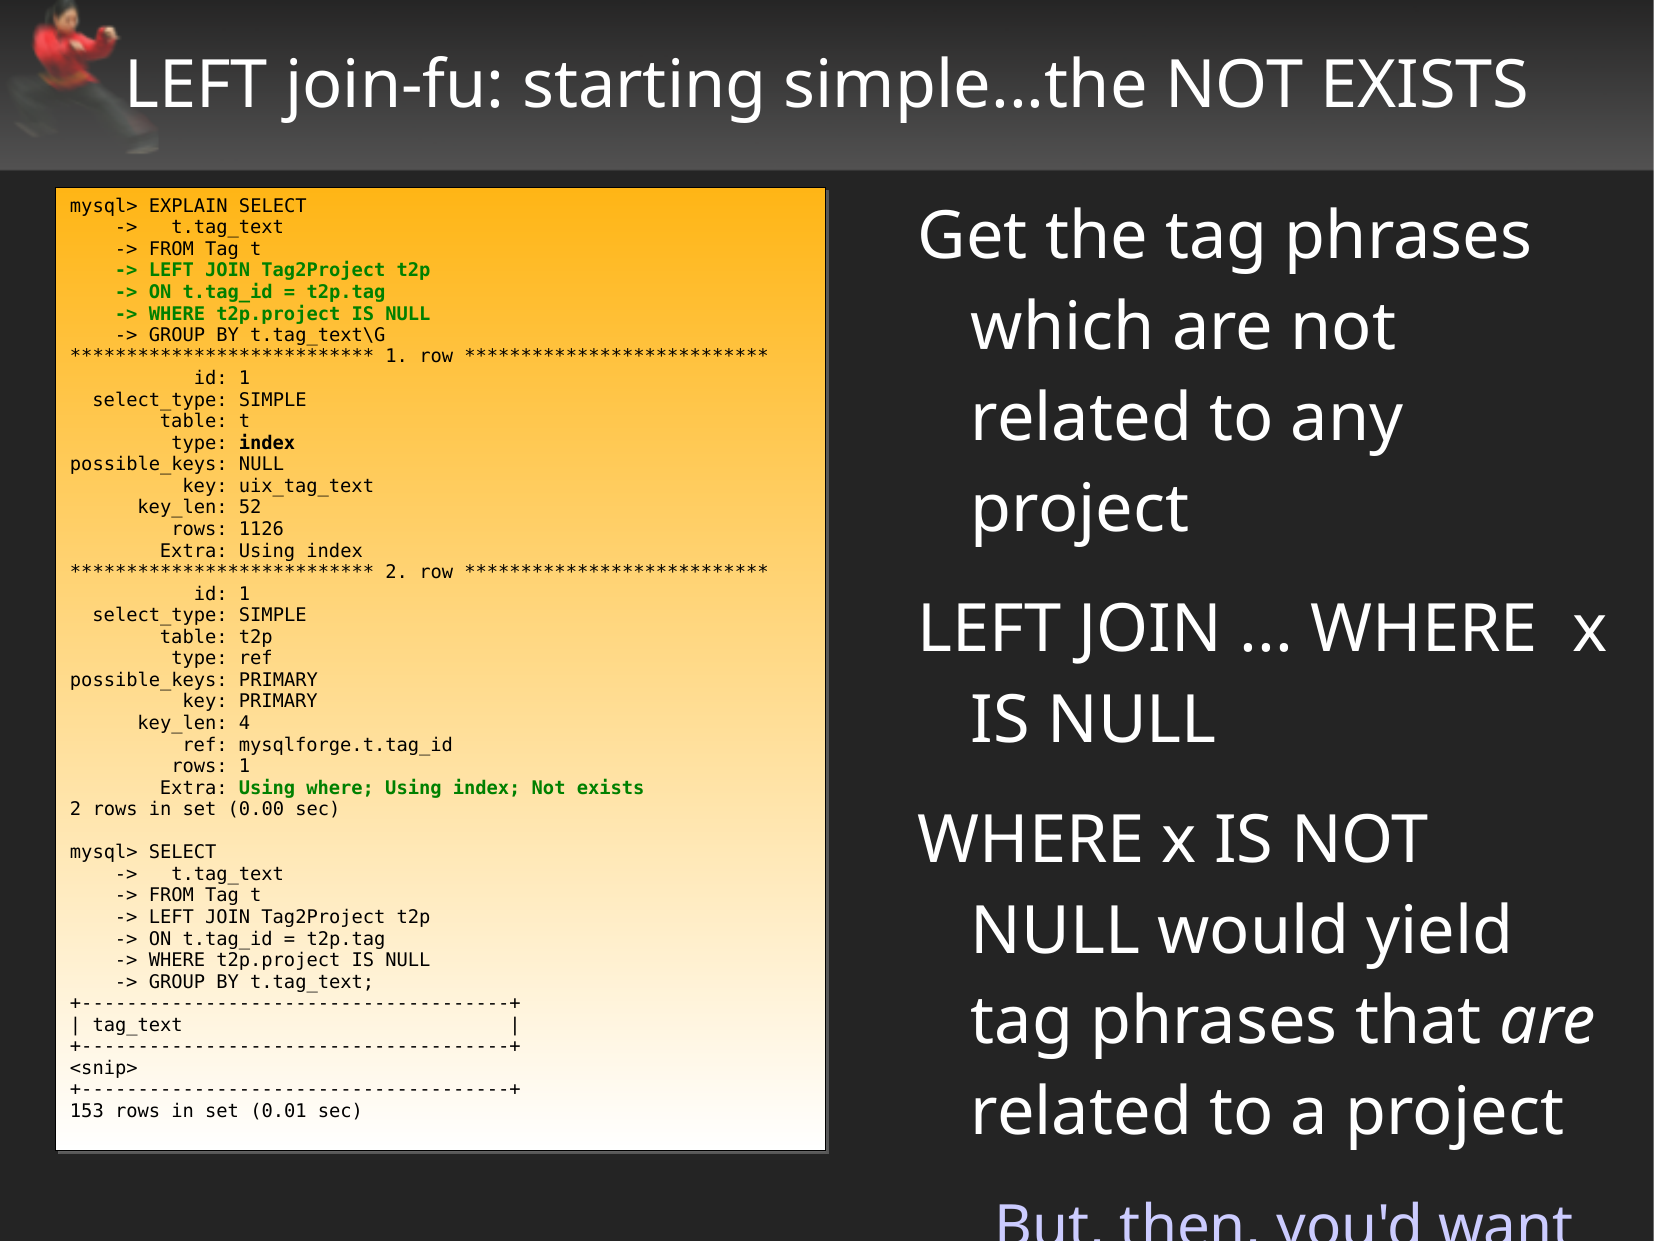

# LEFT join-fu: starting simple...the NOT EXISTS
mysql> EXPLAIN SELECT
 -> t.tag_text
 -> FROM Tag t
 -> LEFT JOIN Tag2Project t2p
 -> ON t.tag_id = t2p.tag
 -> WHERE t2p.project IS NULL
 -> GROUP BY t.tag_text\G
*************************** 1. row ***************************
 id: 1
 select_type: SIMPLE
 table: t
 type: index
possible_keys: NULL
 key: uix_tag_text
 key_len: 52
 rows: 1126
 Extra: Using index
*************************** 2. row ***************************
 id: 1
 select_type: SIMPLE
 table: t2p
 type: ref
possible_keys: PRIMARY
 key: PRIMARY
 key_len: 4
 ref: mysqlforge.t.tag_id
 rows: 1
 Extra: Using where; Using index; Not exists
2 rows in set (0.00 sec)
mysql> SELECT
 -> t.tag_text
 -> FROM Tag t
 -> LEFT JOIN Tag2Project t2p
 -> ON t.tag_id = t2p.tag
 -> WHERE t2p.project IS NULL
 -> GROUP BY t.tag_text;
+--------------------------------------+
| tag_text |
+--------------------------------------+
<snip>
+--------------------------------------+
153 rows in set (0.01 sec)
Get the tag phrases which are not related to any project
LEFT JOIN ... WHERE x IS NULL
WHERE x IS NOT NULL would yield tag phrases that are related to a project
But, then, you'd want to use an INNER JOIN